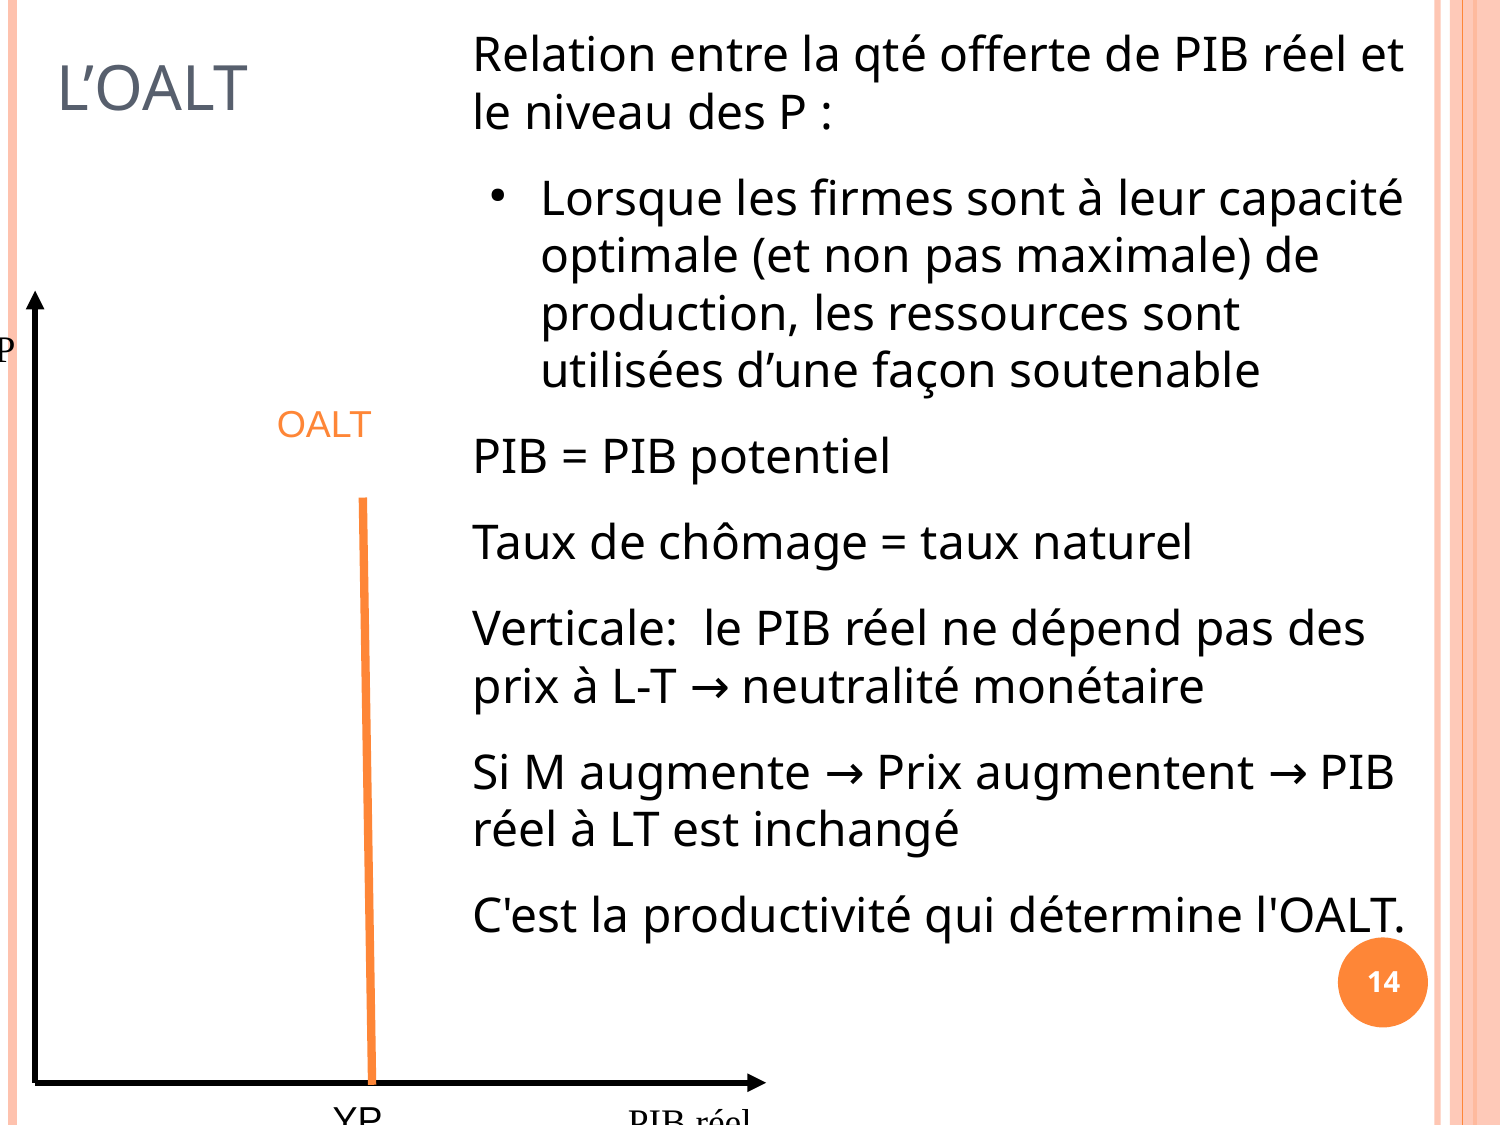

# L’OALT
Relation entre la qté offerte de PIB réel et le niveau des P :
Lorsque les firmes sont à leur capacité optimale (et non pas maximale) de production, les ressources sont utilisées d’une façon soutenable
PIB = PIB potentiel
Taux de chômage = taux naturel
Verticale: le PIB réel ne dépend pas des prix à L-T → neutralité monétaire
Si M augmente → Prix augmentent → PIB réel à LT est inchangé
C'est la productivité qui détermine l'OALT.
P
OALT
YP
PIB réel